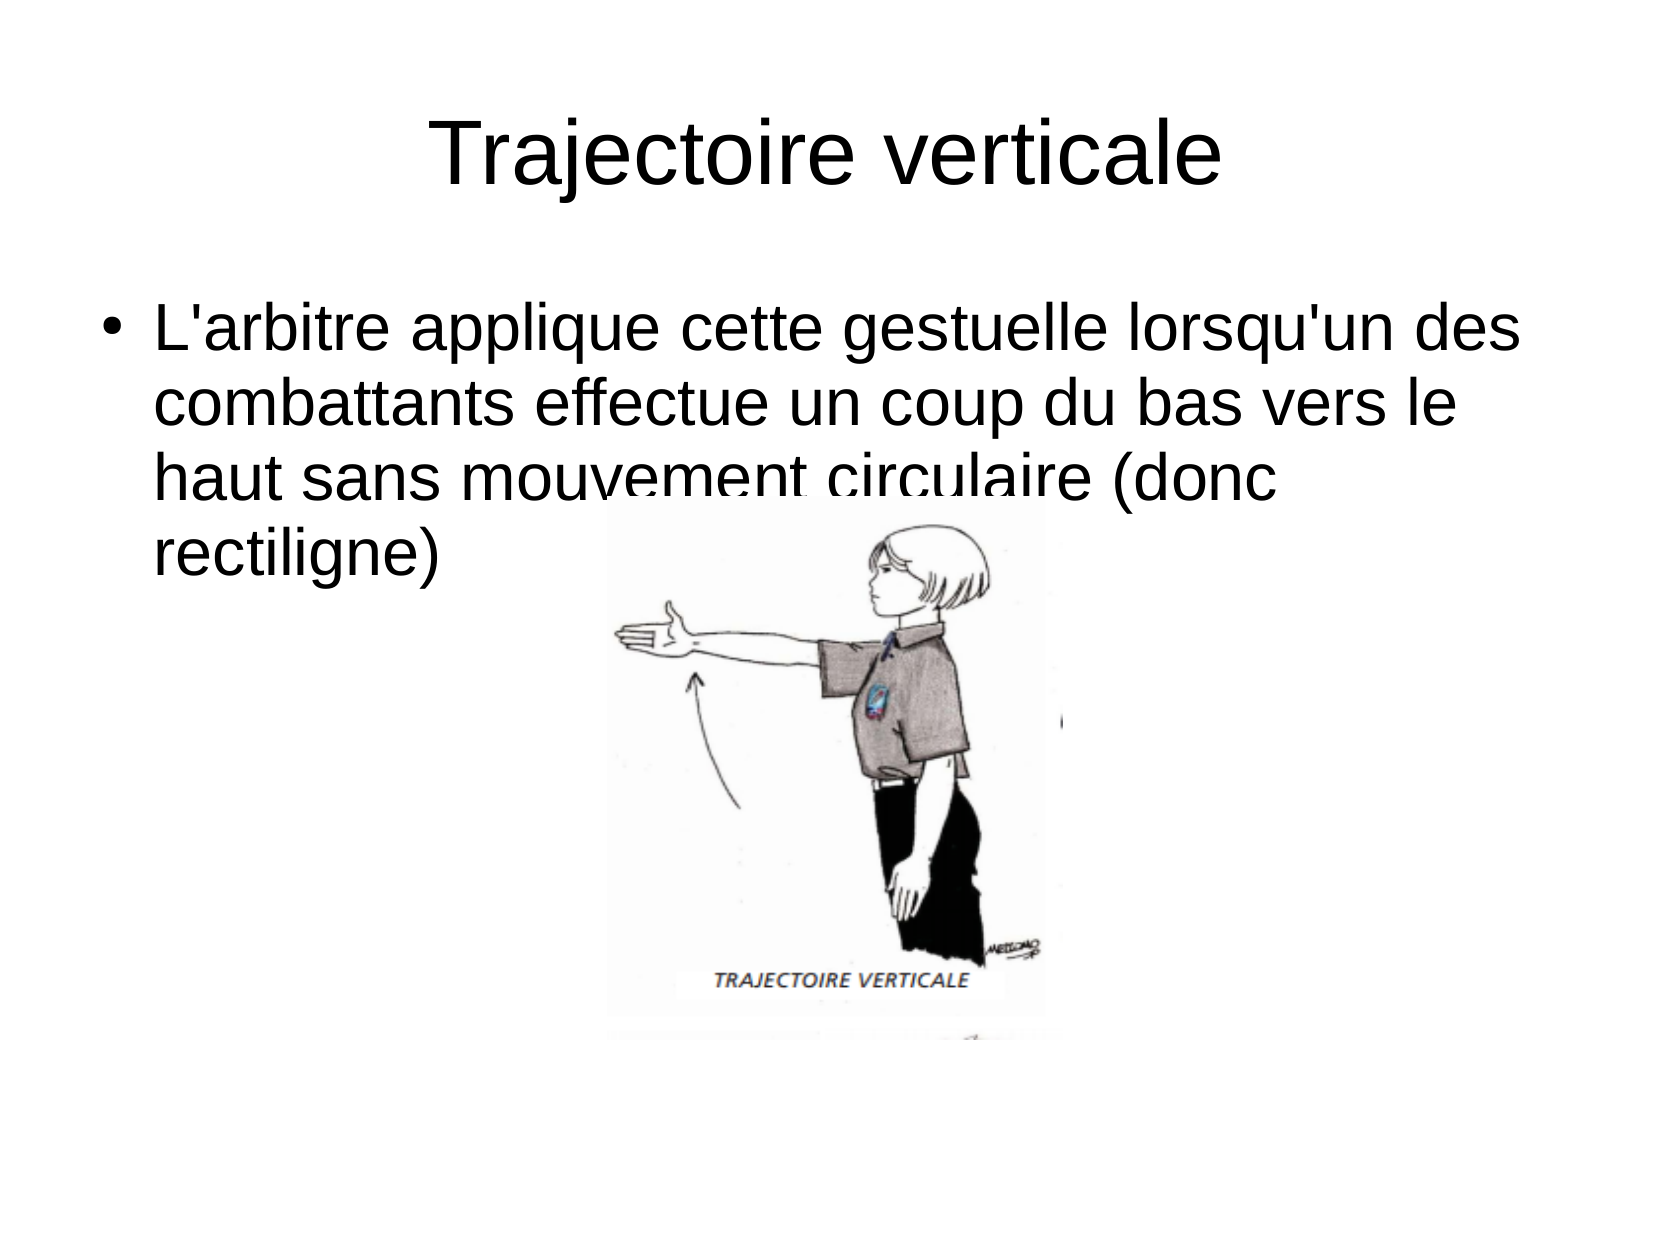

# Trajectoire verticale
L'arbitre applique cette gestuelle lorsqu'un des combattants effectue un coup du bas vers le haut sans mouvement circulaire (donc rectiligne)